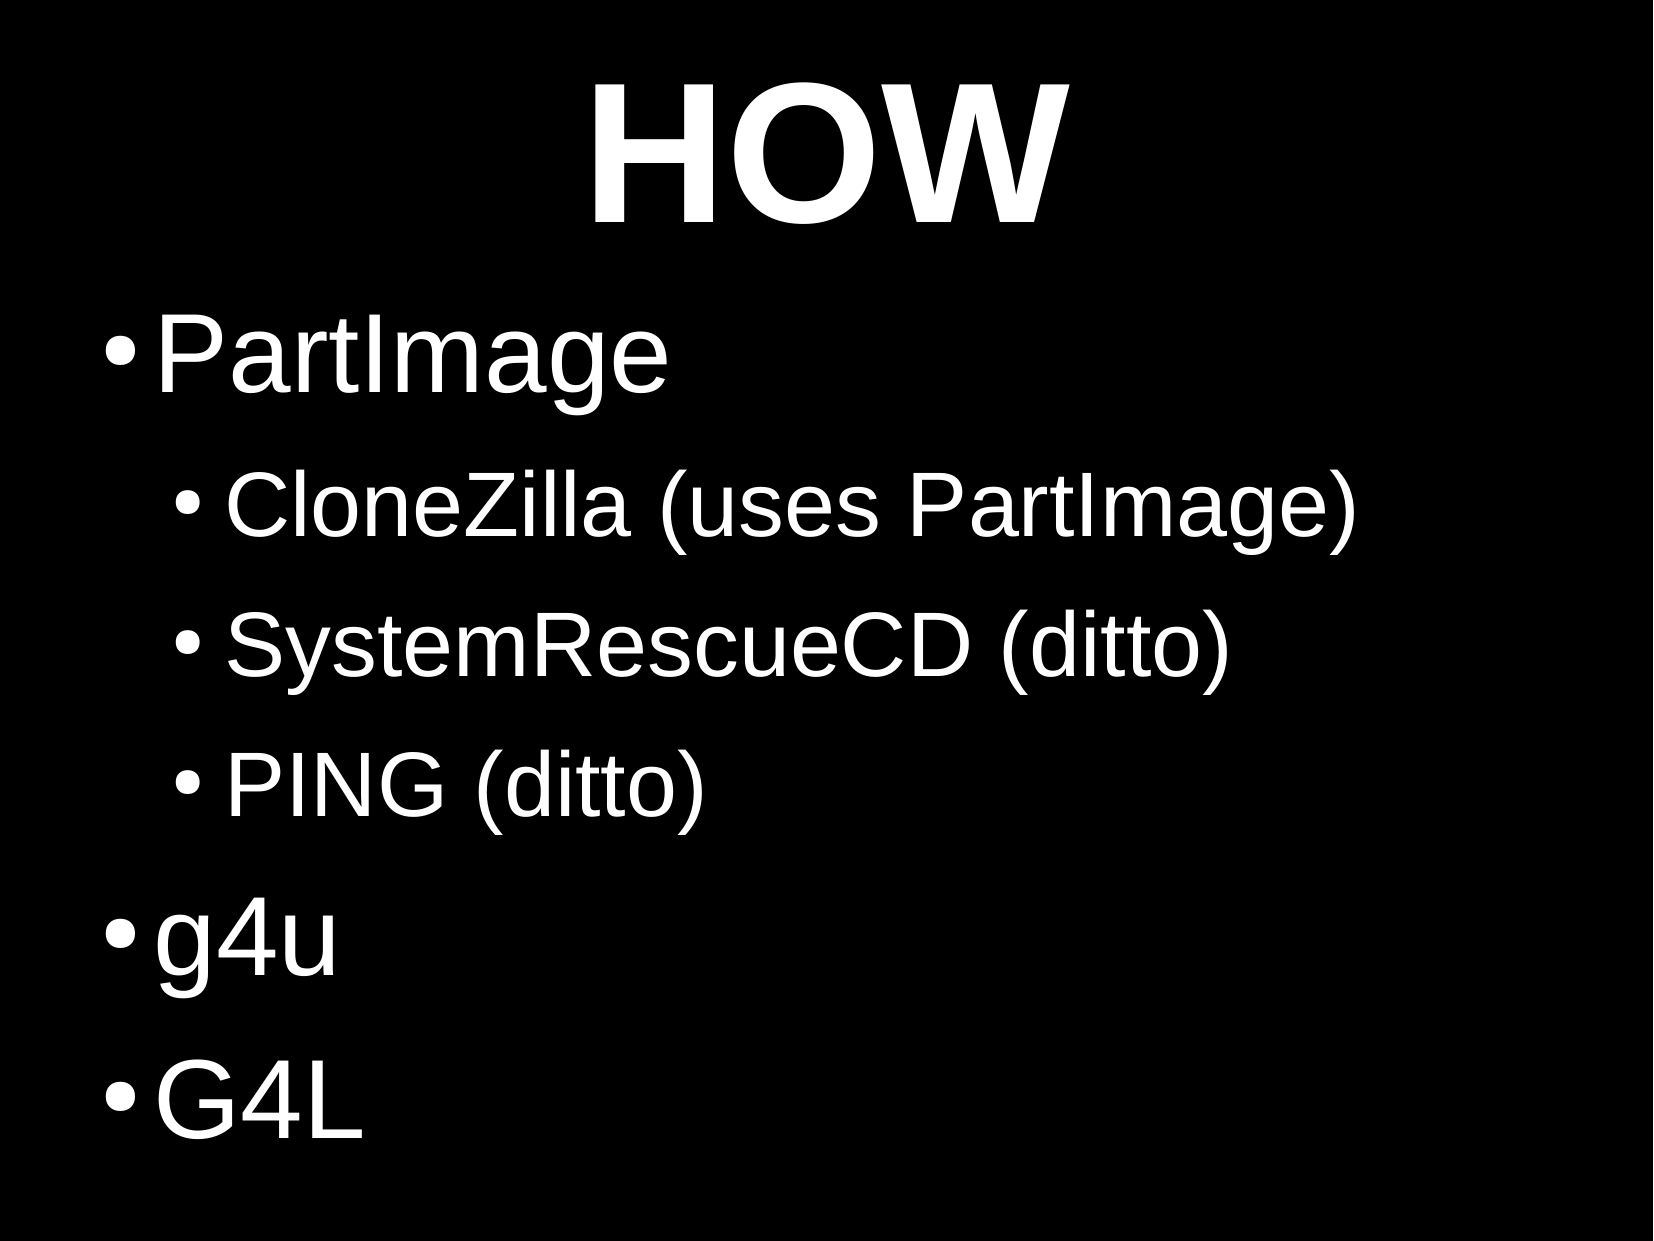

# HOW
PartImage
CloneZilla (uses PartImage)
SystemRescueCD (ditto)
PING (ditto)
g4u
G4L